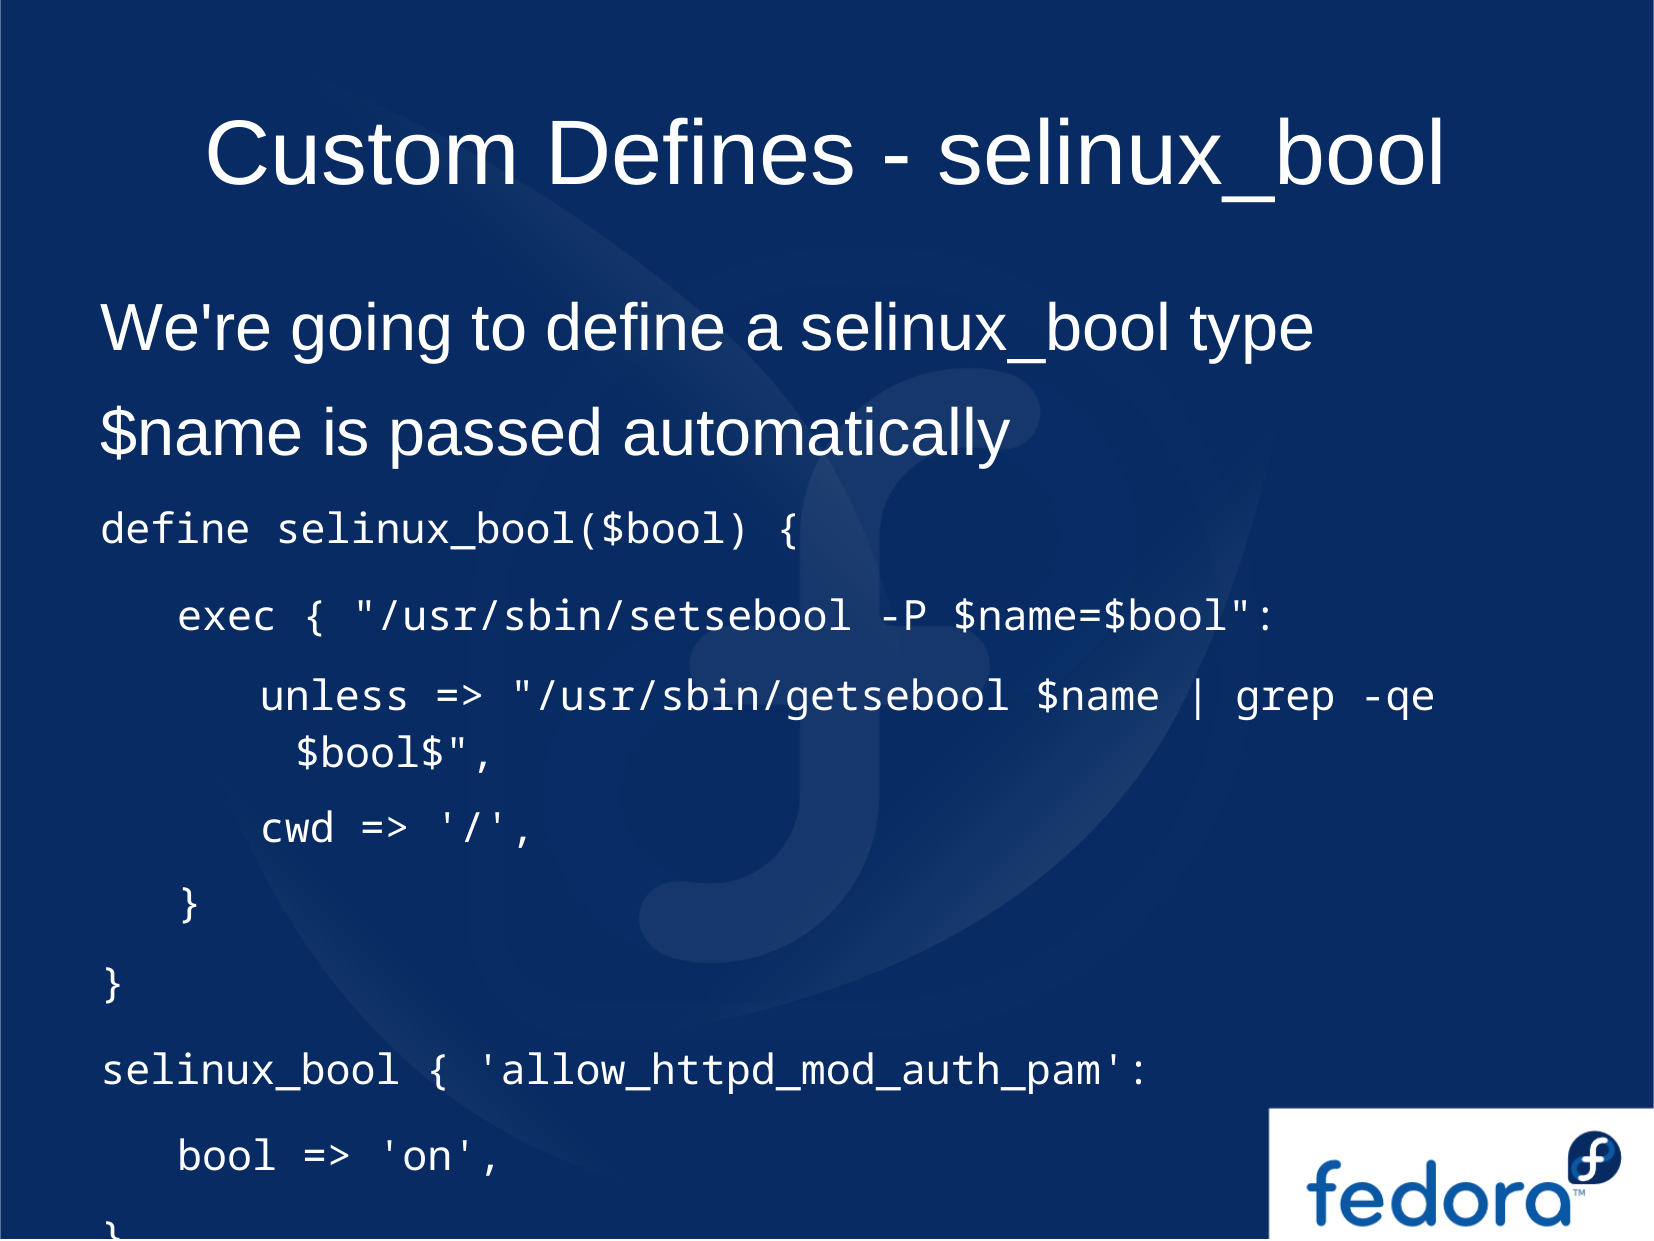

# Custom Defines - selinux_bool
We're going to define a selinux_bool type
$name is passed automatically
define selinux_bool($bool) {
exec { "/usr/sbin/setsebool -P $name=$bool":
unless => "/usr/sbin/getsebool $name | grep -qe $bool$",
cwd => '/',
}
}
selinux_bool { 'allow_httpd_mod_auth_pam':
bool => 'on',
}